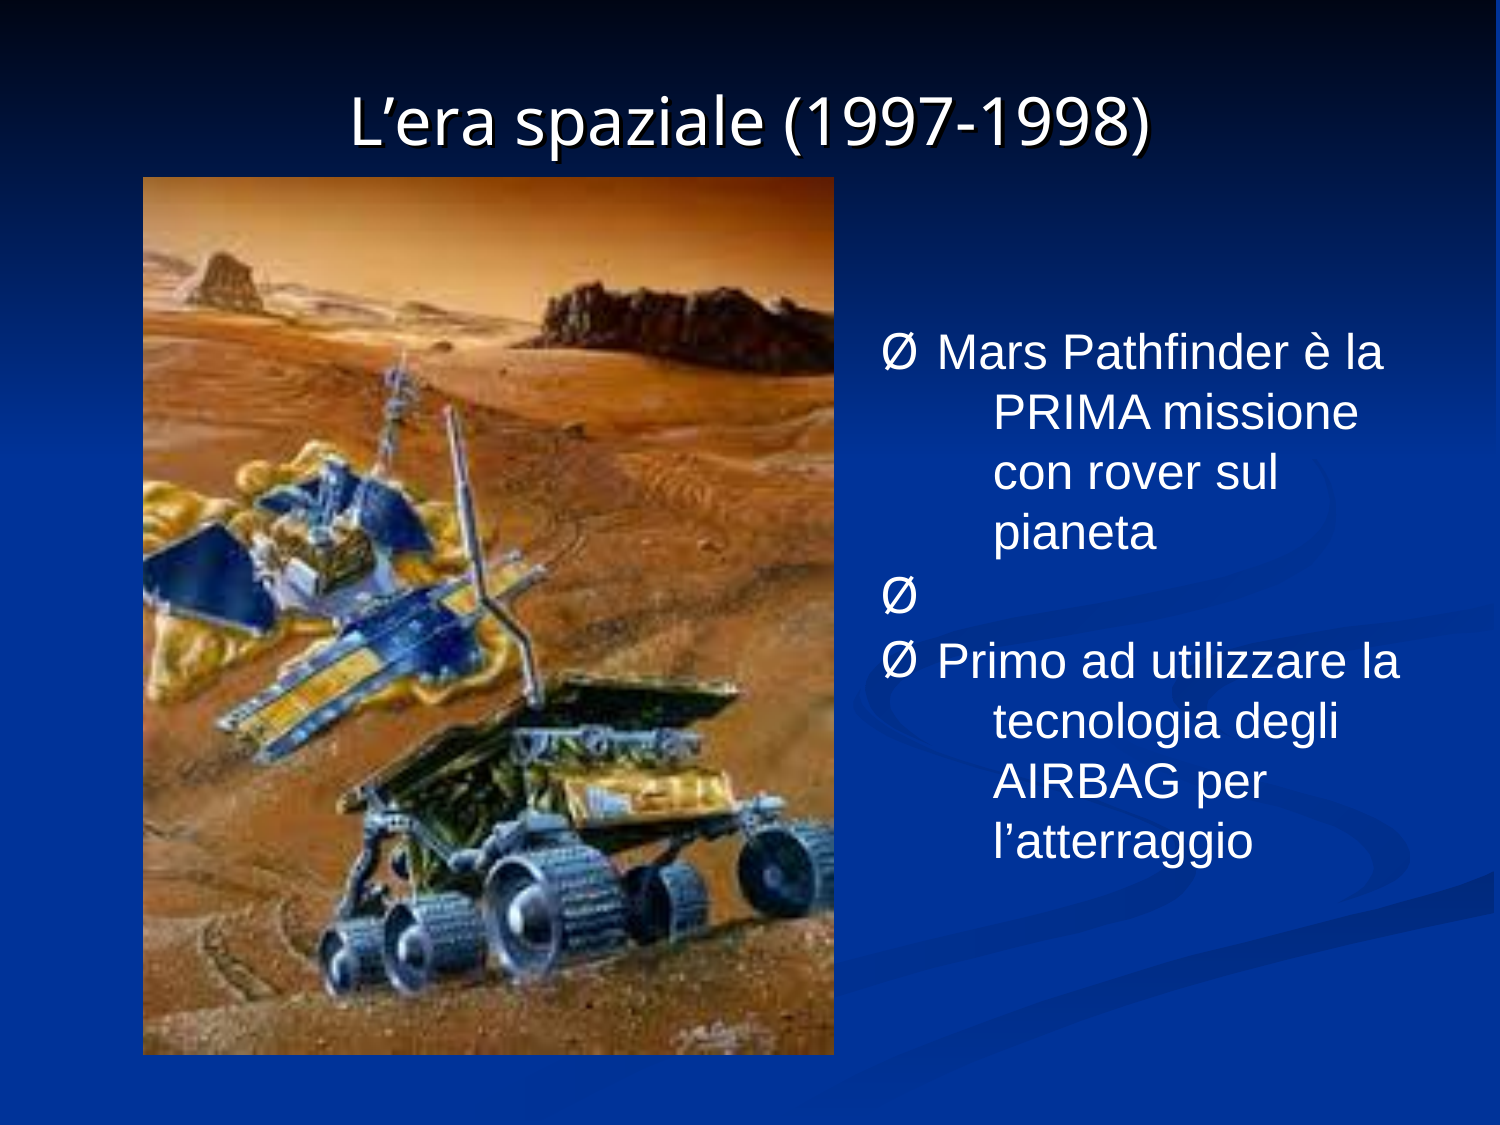

L’era spaziale (1997-1998)
Mars Pathfinder è la PRIMA missione con rover sul pianeta
Primo ad utilizzare la tecnologia degli AIRBAG per l’atterraggio